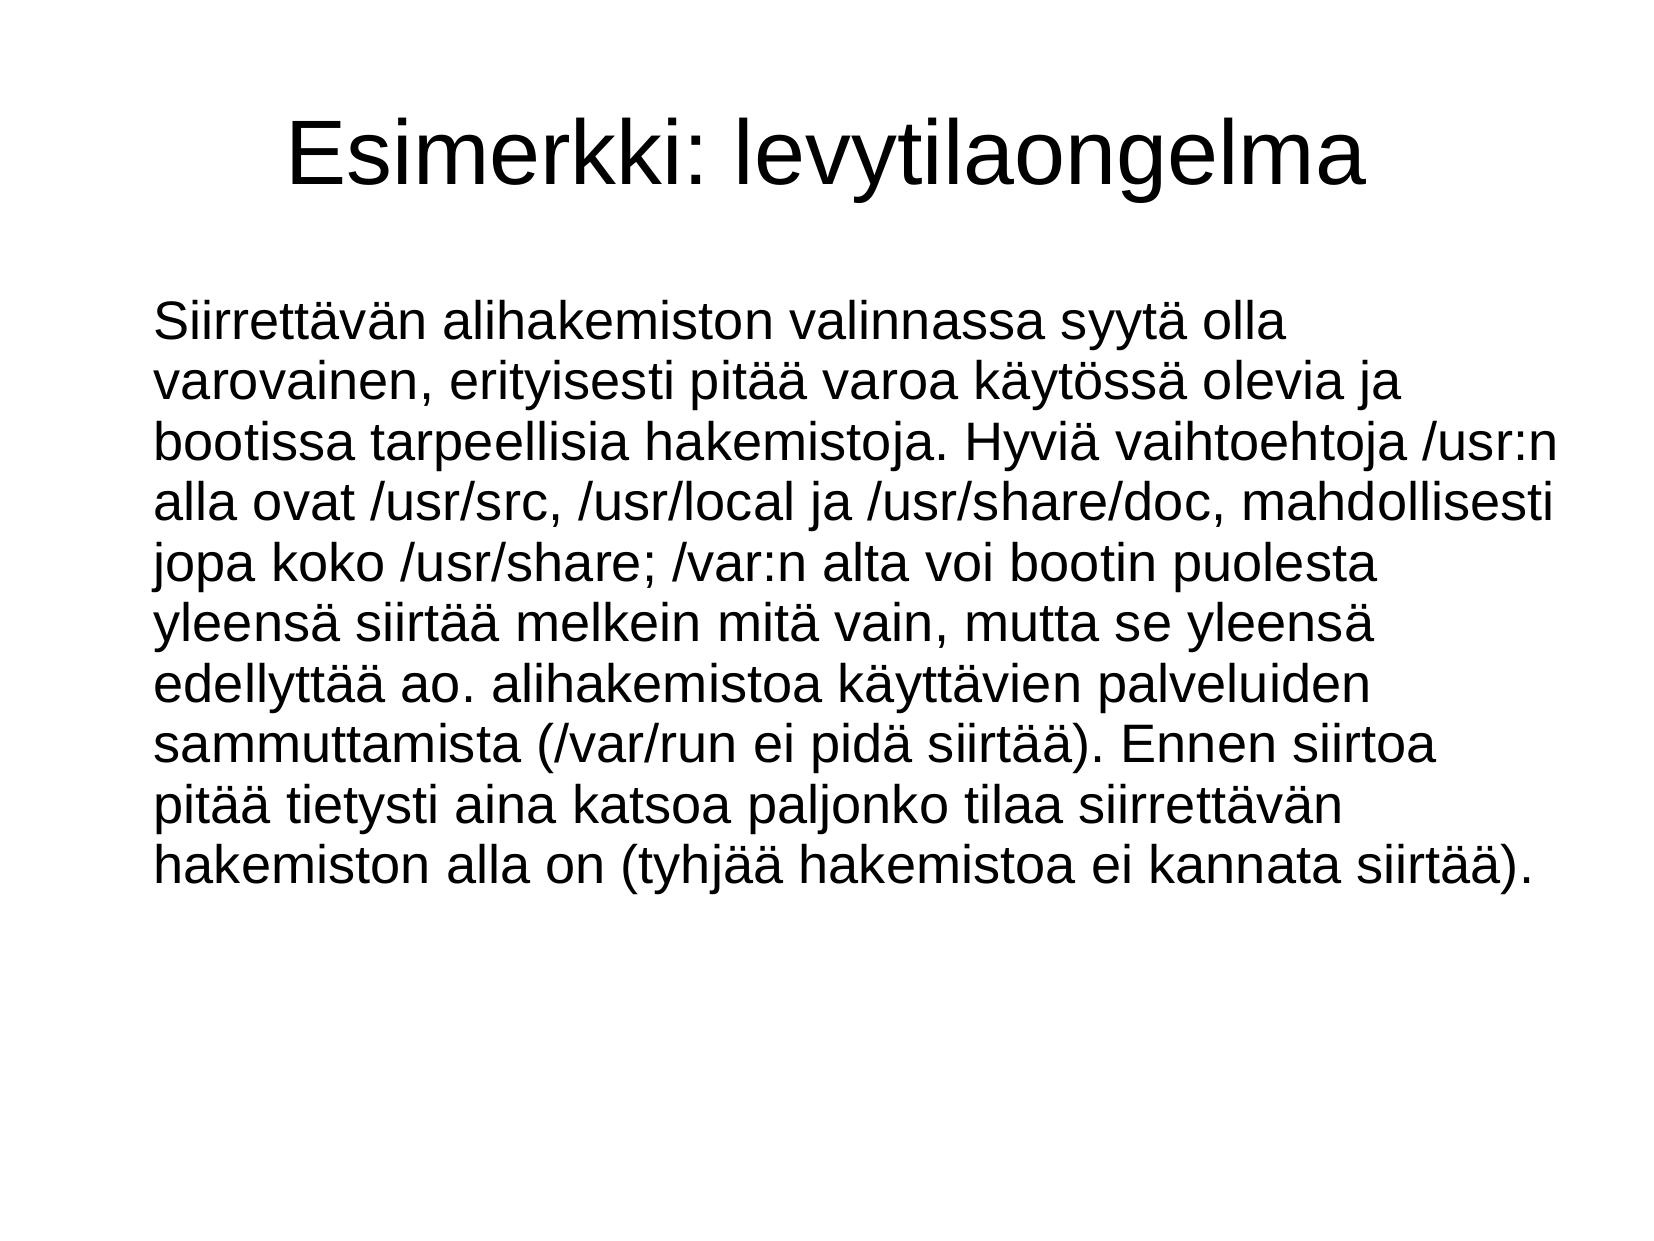

# Esimerkki: levytilaongelma
Siirrettävän alihakemiston valinnassa syytä olla varovainen, erityisesti pitää varoa käytössä olevia ja bootissa tarpeellisia hakemistoja. Hyviä vaihtoehtoja /usr:n alla ovat /usr/src, /usr/local ja /usr/share/doc, mahdollisesti jopa koko /usr/share; /var:n alta voi bootin puolesta yleensä siirtää melkein mitä vain, mutta se yleensä edellyttää ao. alihakemistoa käyttävien palveluiden sammuttamista (/var/run ei pidä siirtää). Ennen siirtoa pitää tietysti aina katsoa paljonko tilaa siirrettävän hakemiston alla on (tyhjää hakemistoa ei kannata siirtää).